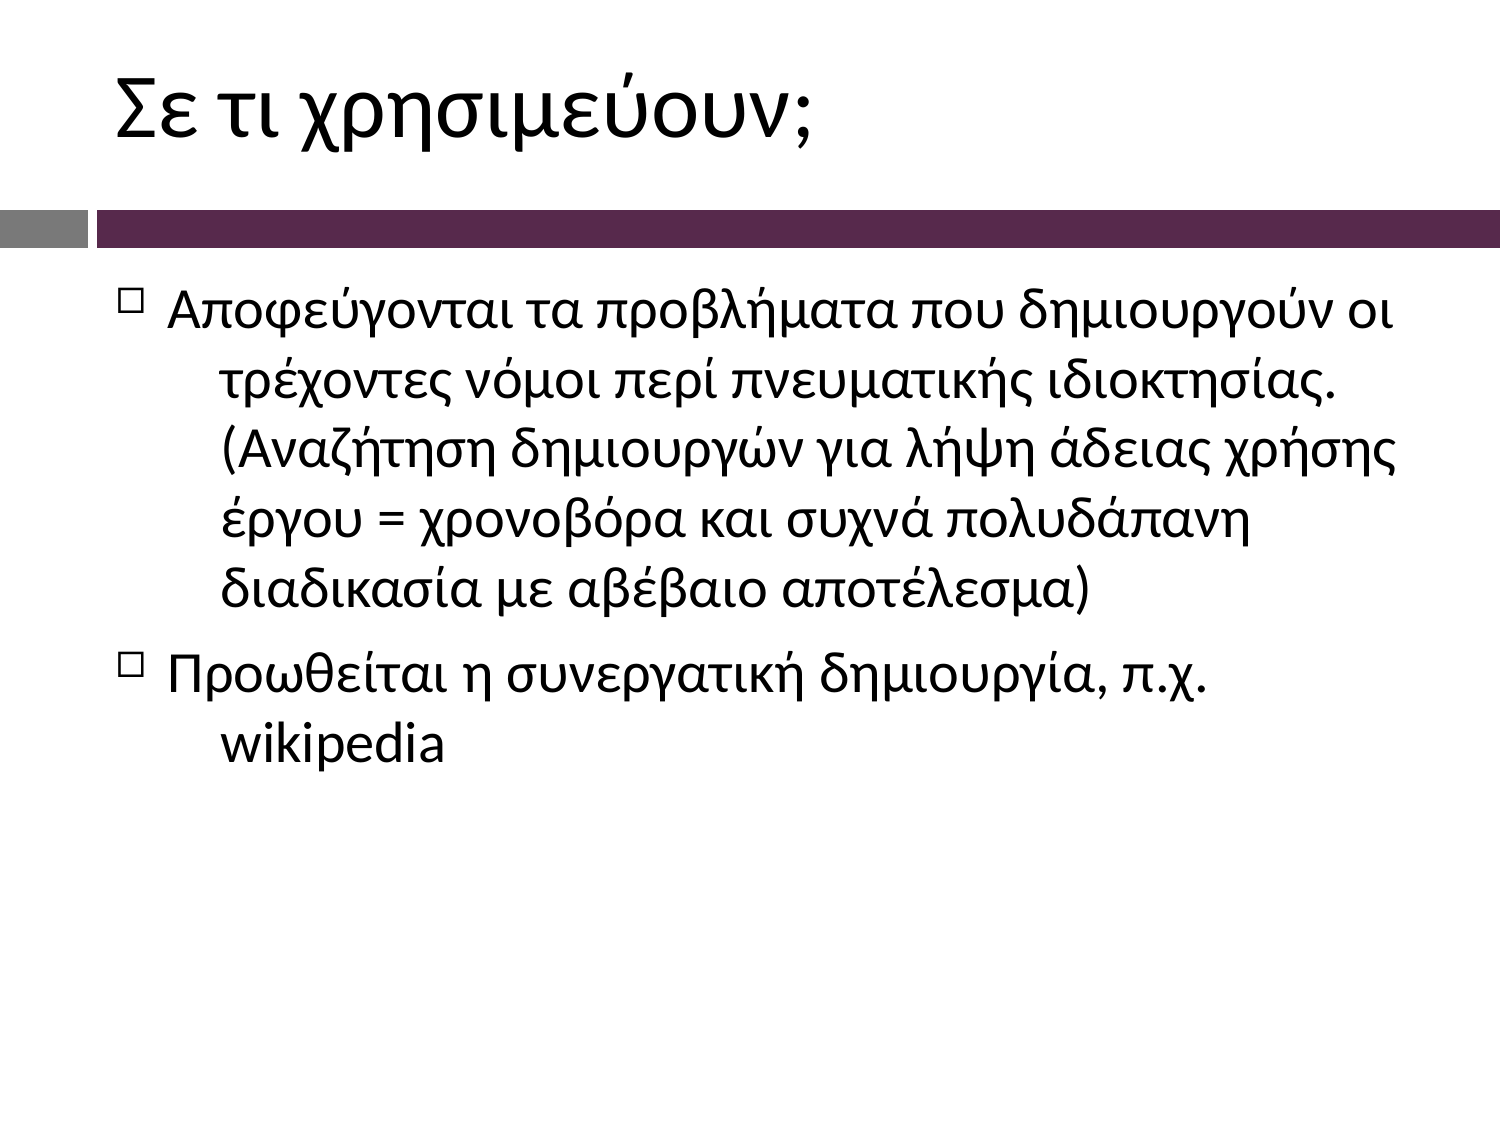

# Σε τι χρησιμεύουν;
Αποφεύγονται τα προβλήματα που δημιουργούν οι τρέχοντες νόμοι περί πνευματικής ιδιοκτησίας. (Αναζήτηση δημιουργών για λήψη άδειας χρήσης έργου = χρονοβόρα και συχνά πολυδάπανη διαδικασία με αβέβαιο αποτέλεσμα)
Προωθείται η συνεργατική δημιουργία, π.χ. wikipedia